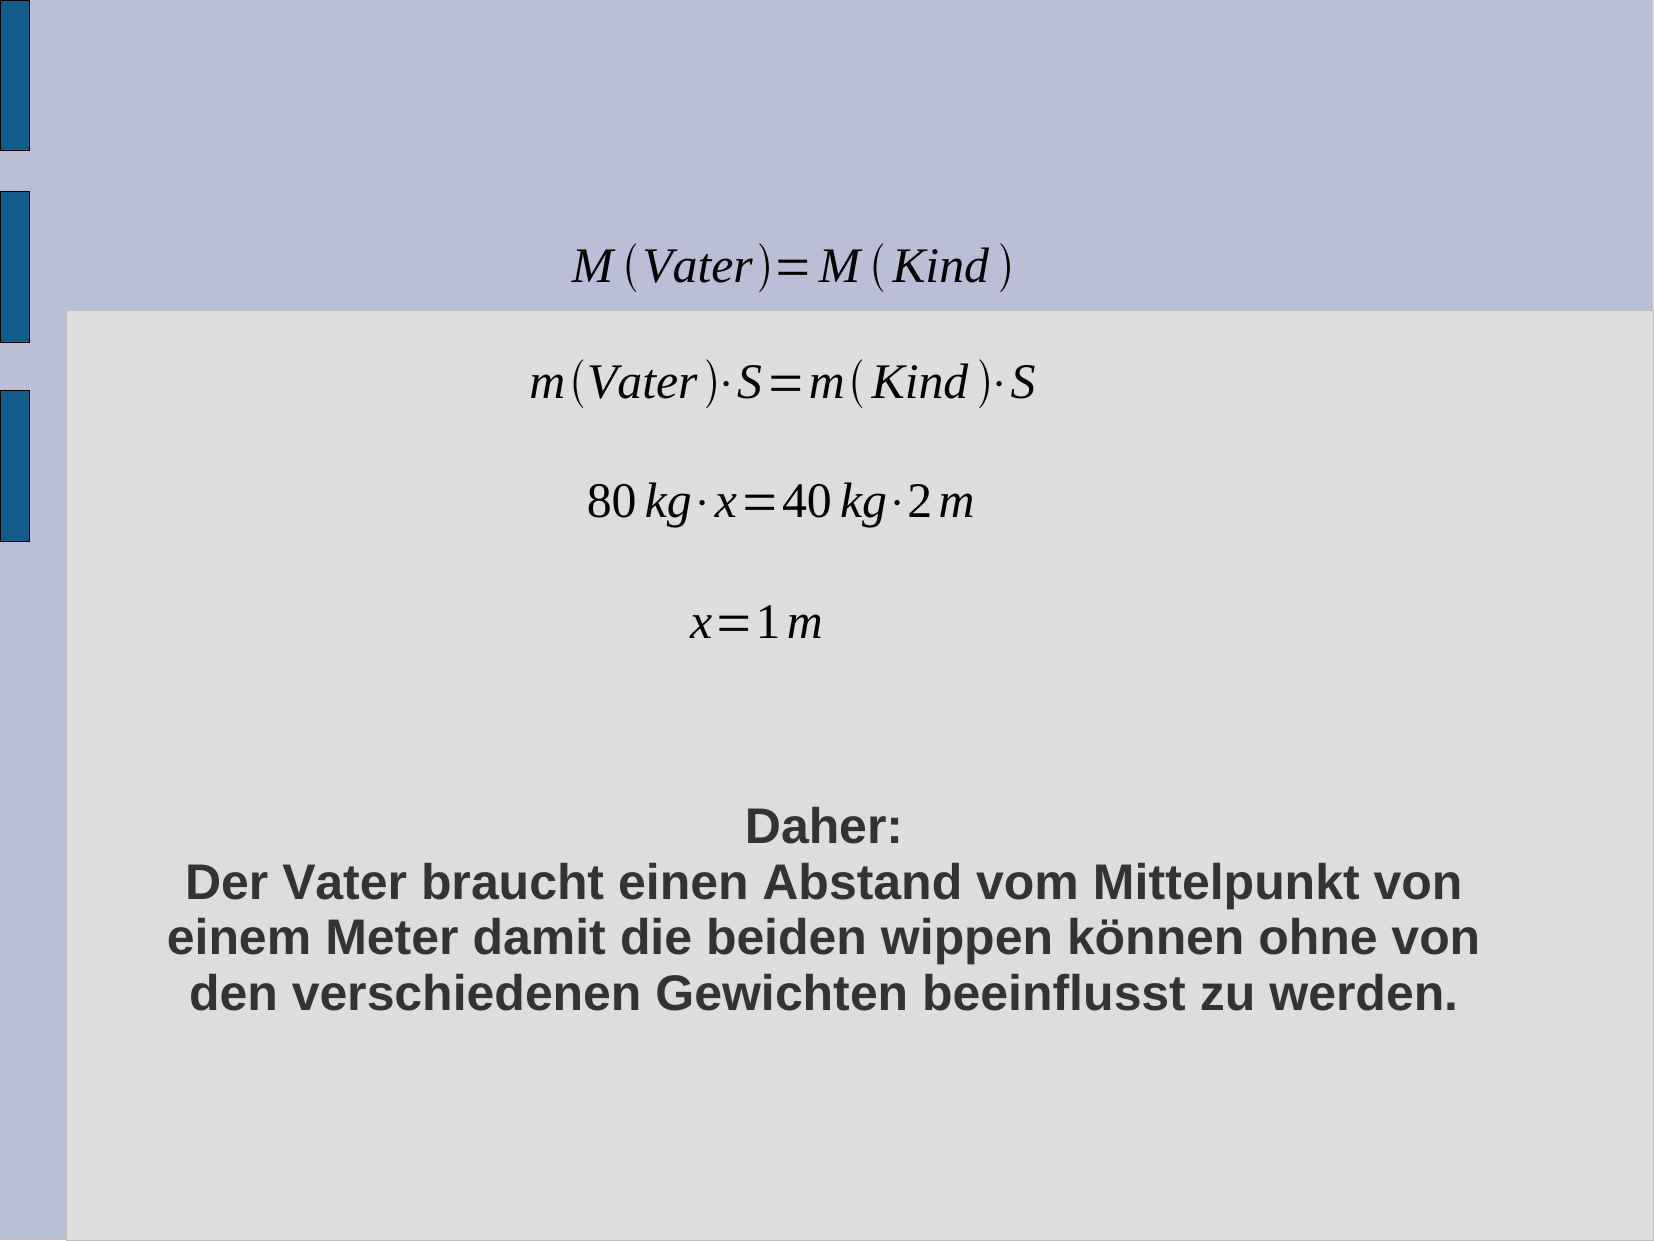

# Daher: Der Vater braucht einen Abstand vom Mittelpunkt von einem Meter damit die beiden wippen können ohne von den verschiedenen Gewichten beeinflusst zu werden.